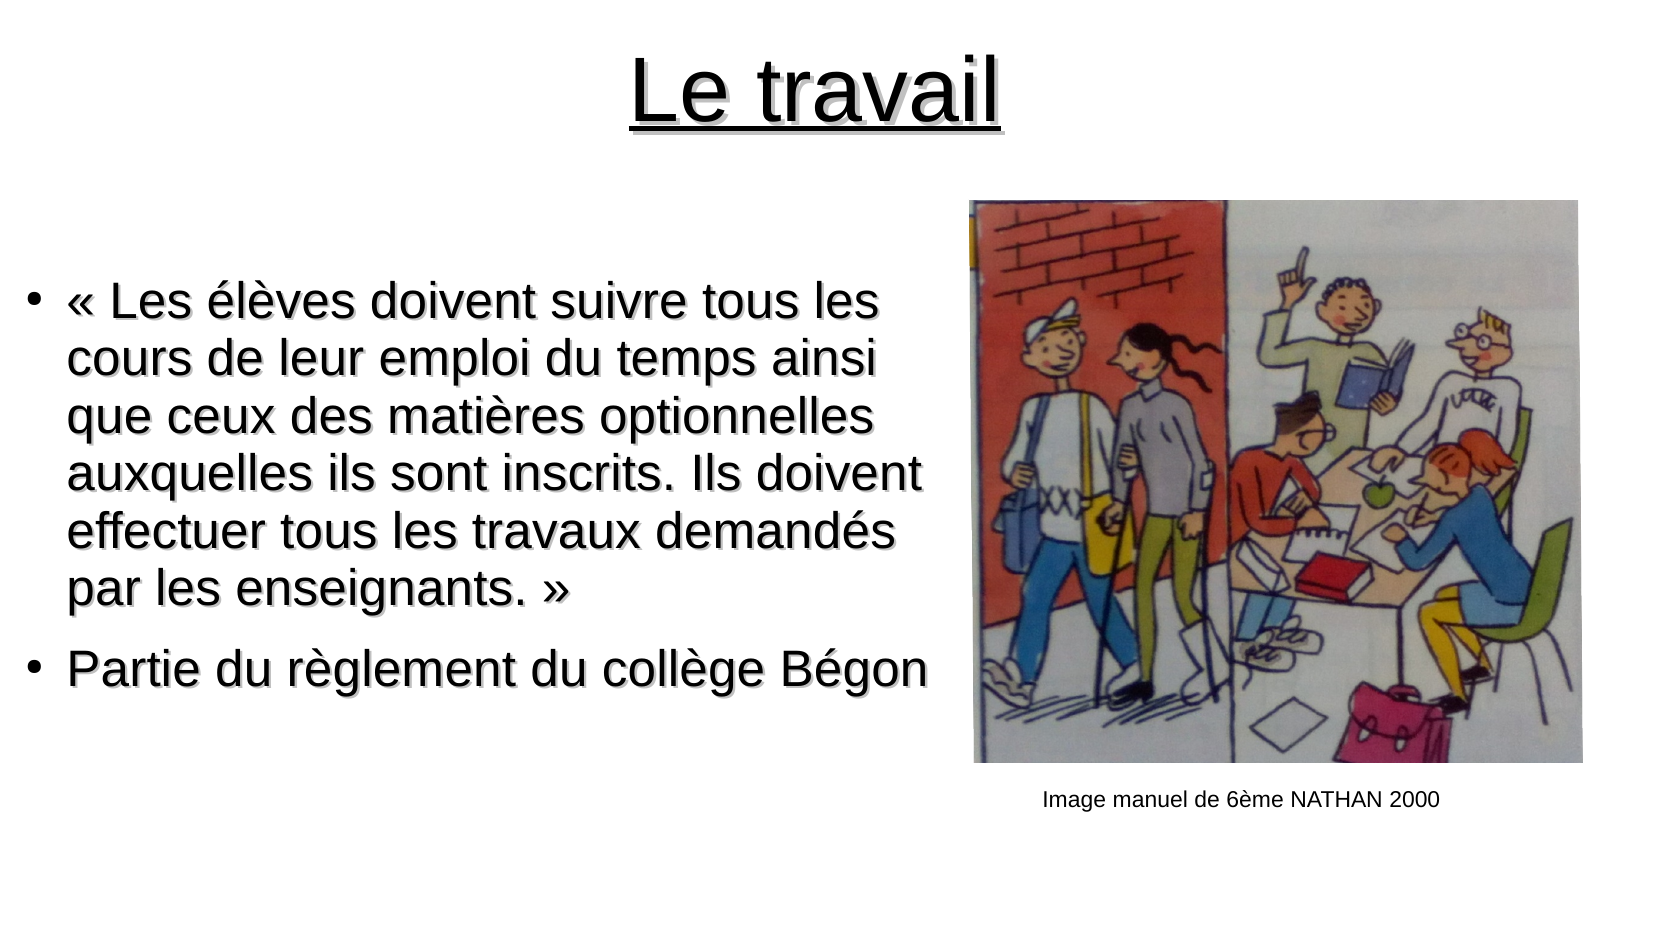

# Le travail
« Les élèves doivent suivre tous les cours de leur emploi du temps ainsi que ceux des matières optionnelles auxquelles ils sont inscrits. Ils doivent effectuer tous les travaux demandés par les enseignants. »
Partie du règlement du collège Bégon
Image manuel de 6ème NATHAN 2000